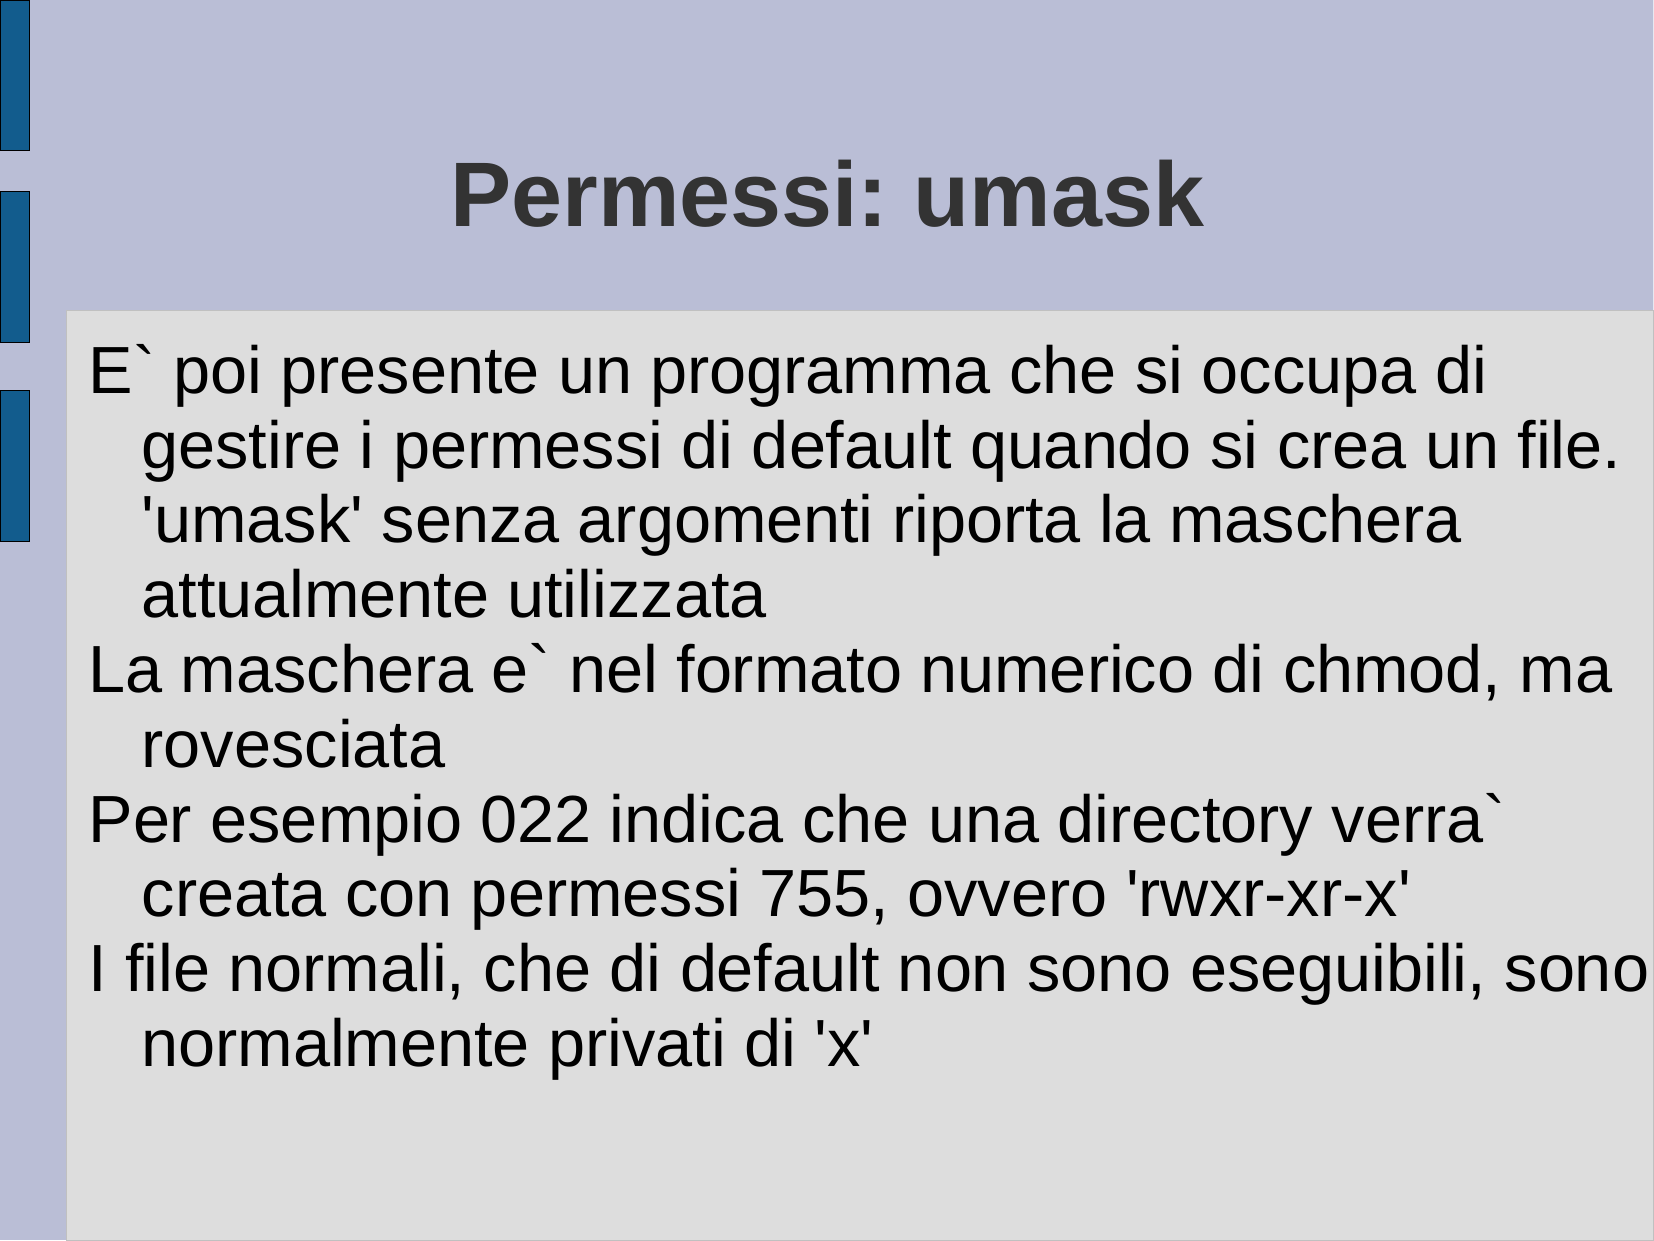

# Permessi: umask
E` poi presente un programma che si occupa di gestire i permessi di default quando si crea un file. 'umask' senza argomenti riporta la maschera attualmente utilizzata
La maschera e` nel formato numerico di chmod, ma rovesciata
Per esempio 022 indica che una directory verra` creata con permessi 755, ovvero 'rwxr-xr-x'
I file normali, che di default non sono eseguibili, sono normalmente privati di 'x'